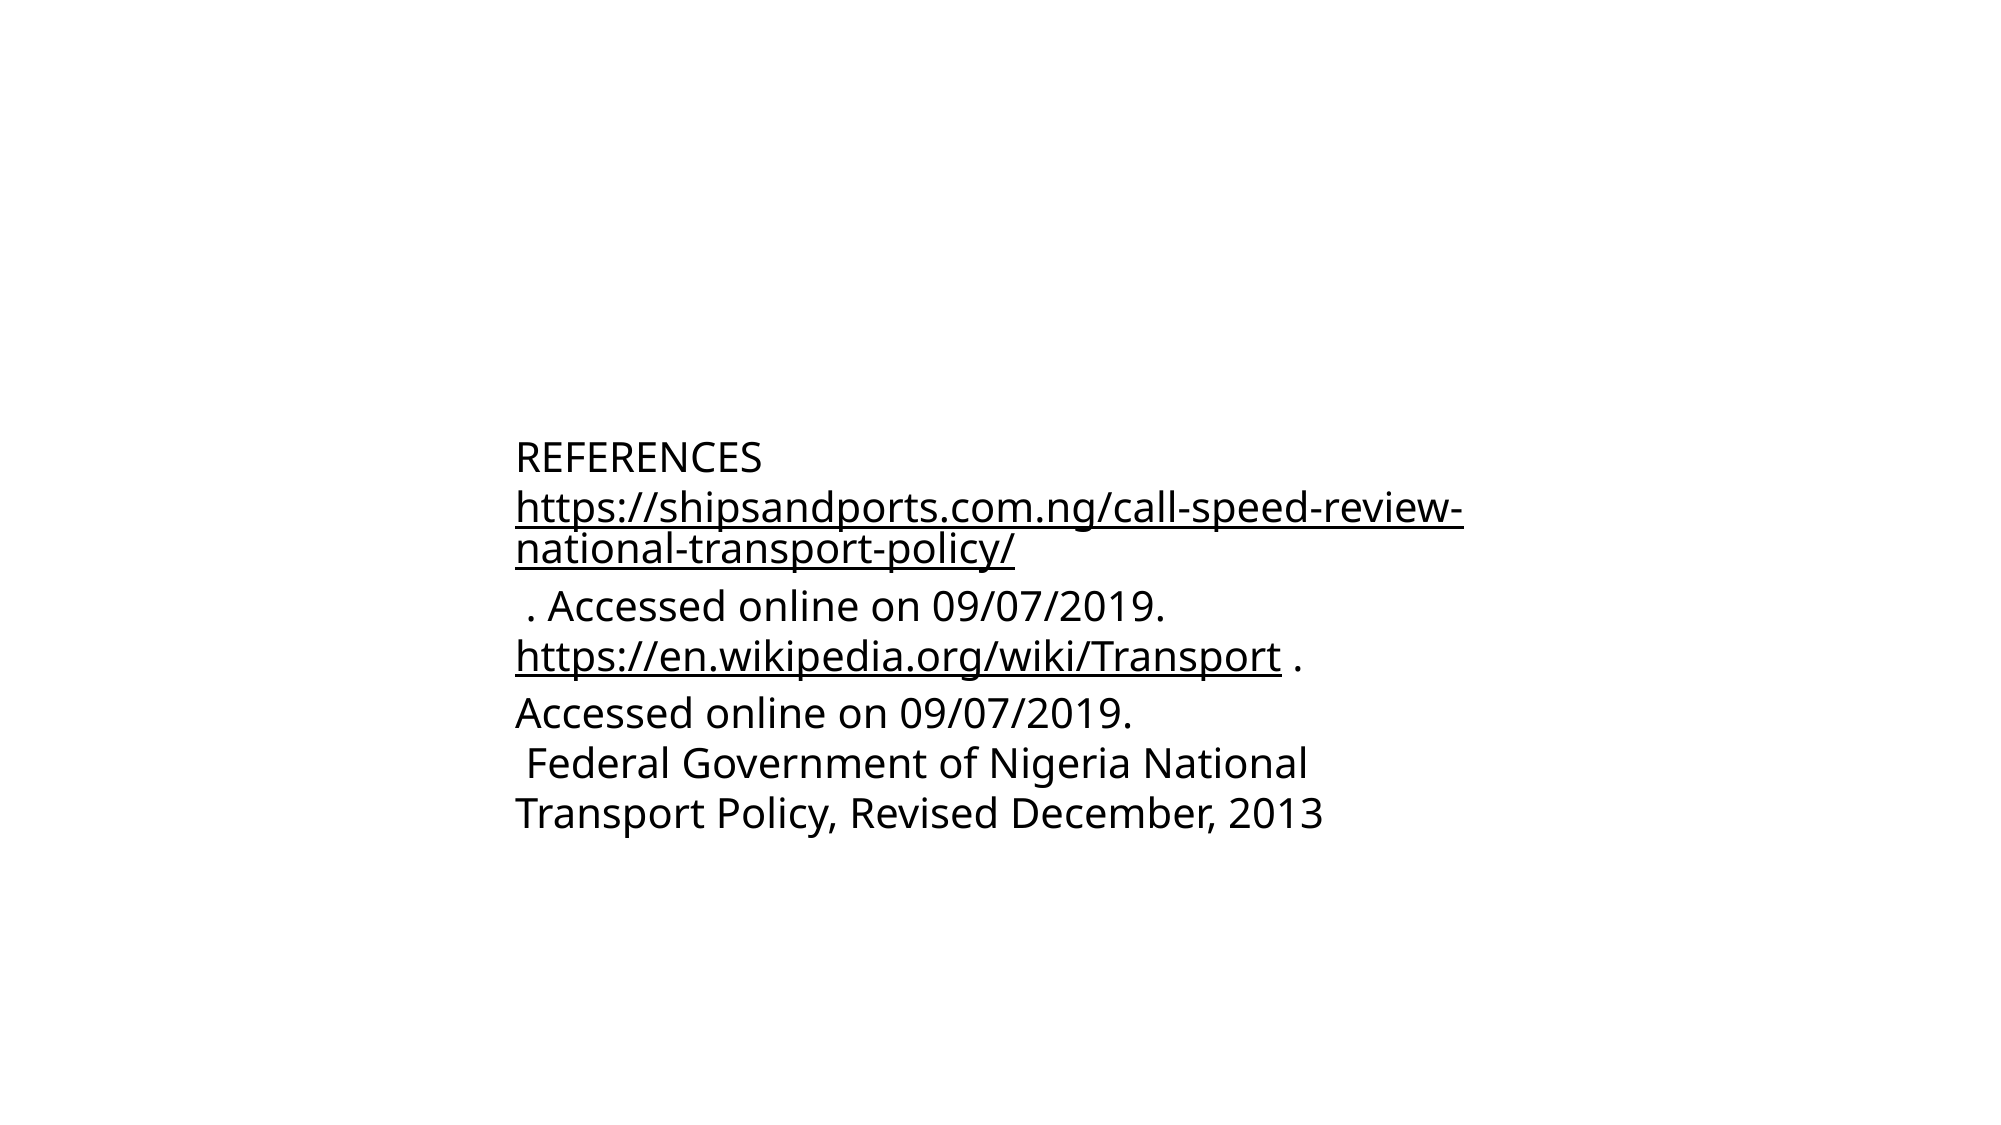

REFERENCES
https://shipsandports.com.ng/call-speed-review-national-transport-policy/ . Accessed online on 09/07/2019.
https://en.wikipedia.org/wiki/Transport . Accessed online on 09/07/2019.
 Federal Government of Nigeria National Transport Policy, Revised December, 2013